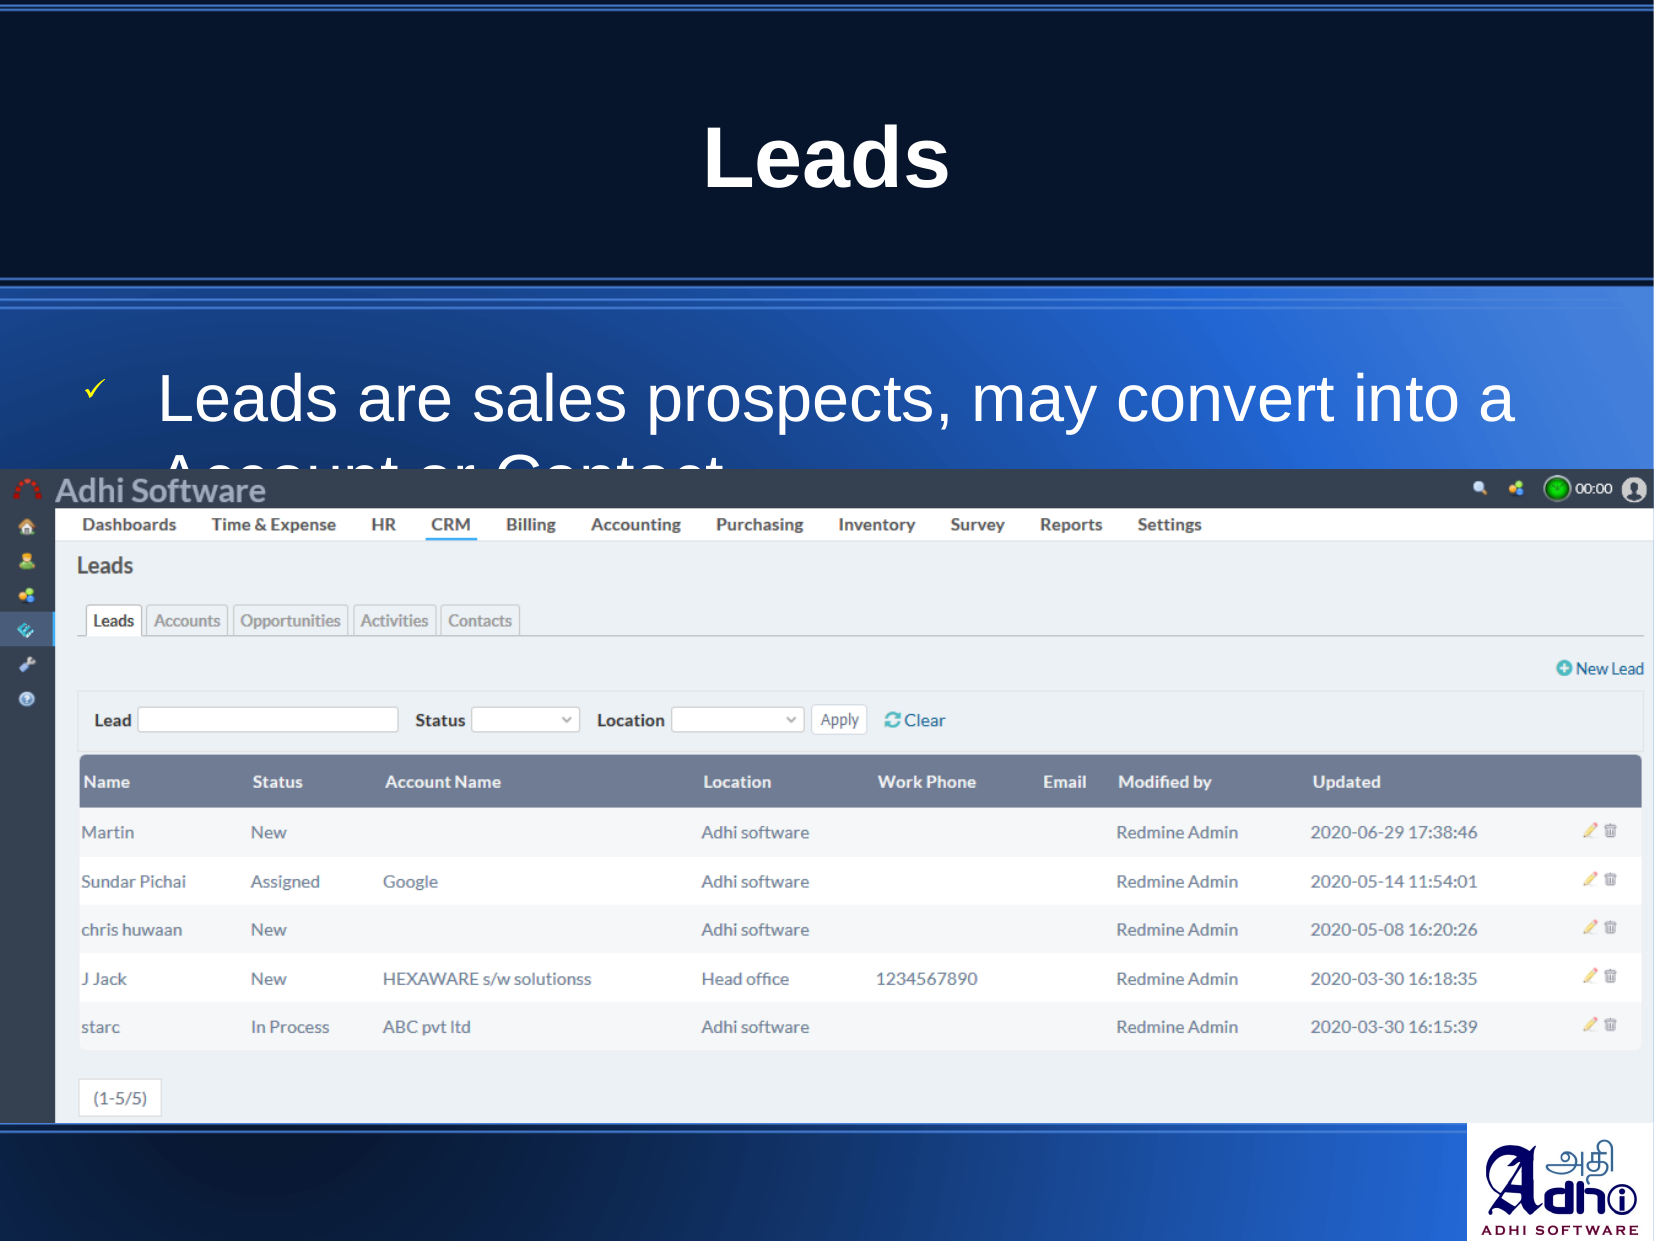

# Leads
Leads are sales prospects, may convert into a Account or Contact